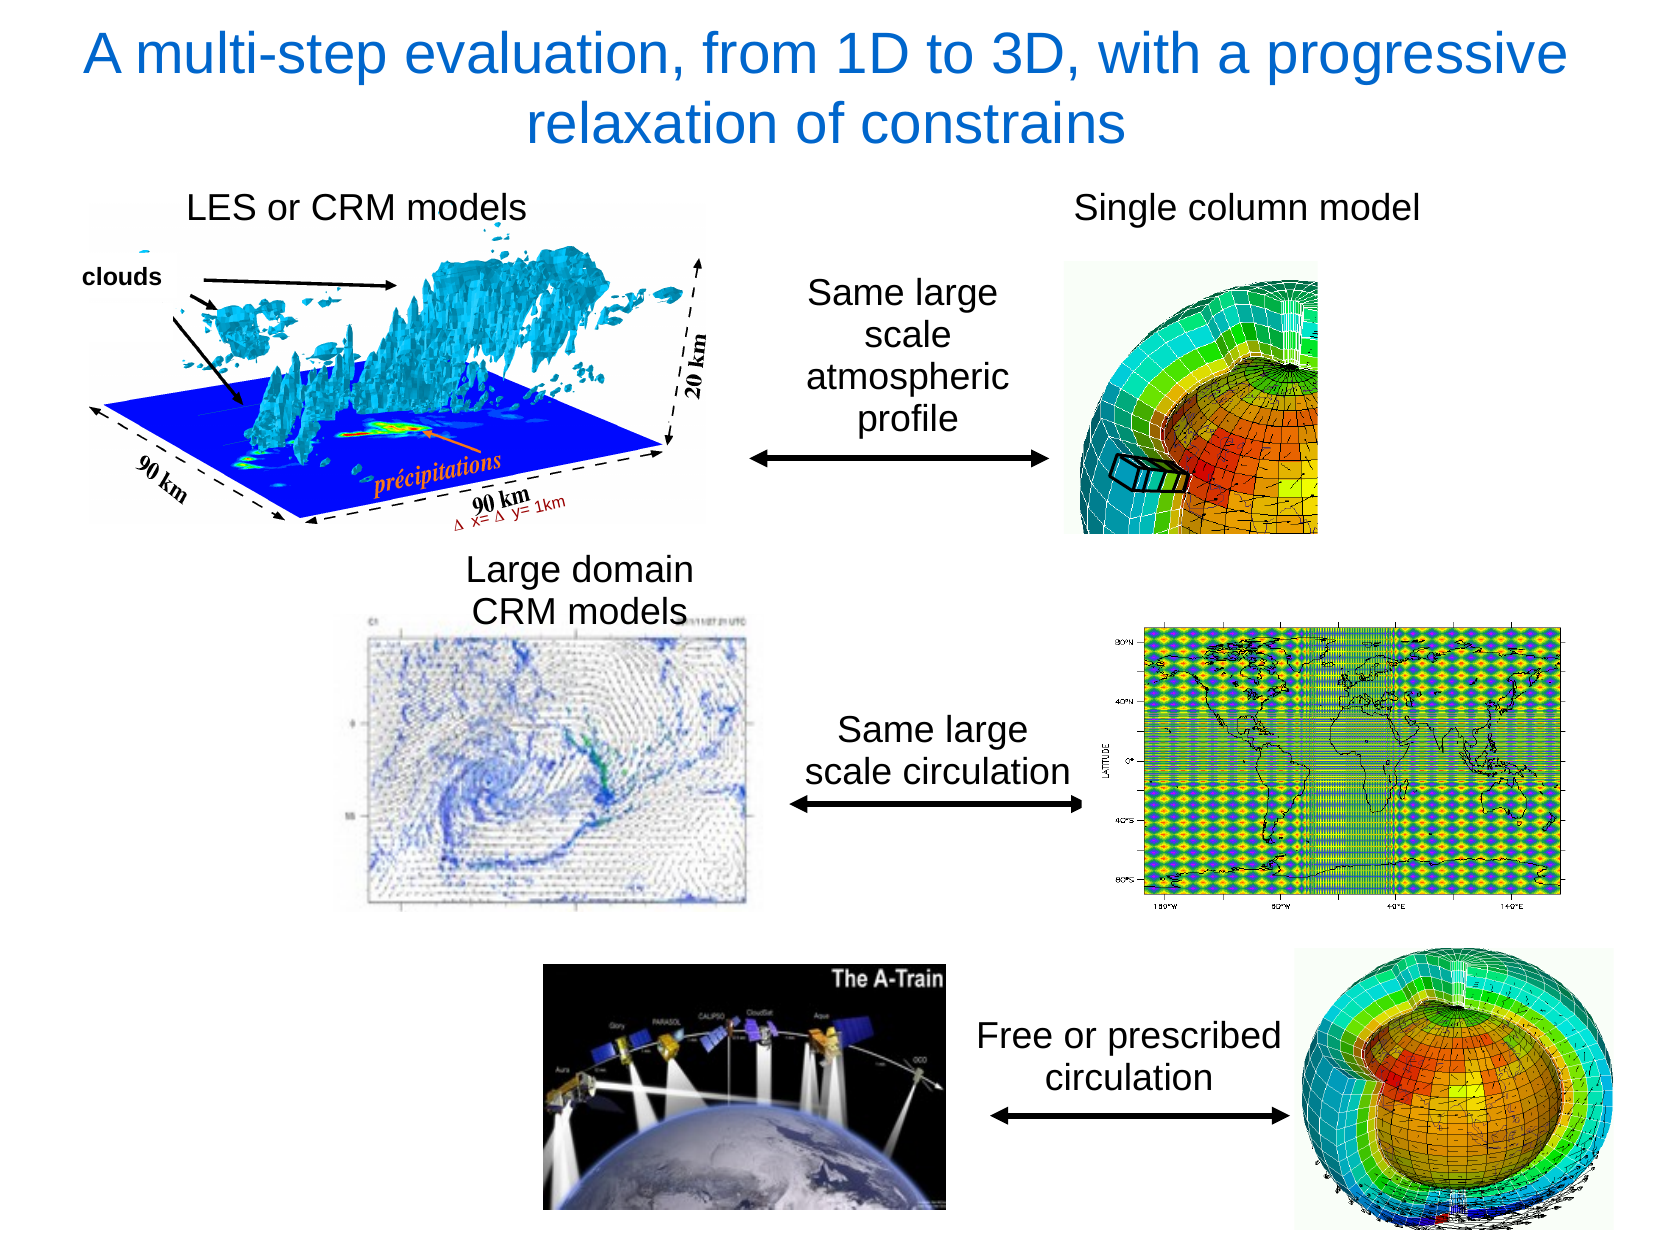

A multi-step evaluation, from 1D to 3D, with a progressive relaxation of constrains
LES or CRM models
Single column model
clouds
Same large
scale atmospheric profile
x= y= 1km
Large domain
CRM models
Same large
scale circulation
Free or prescribed
circulation